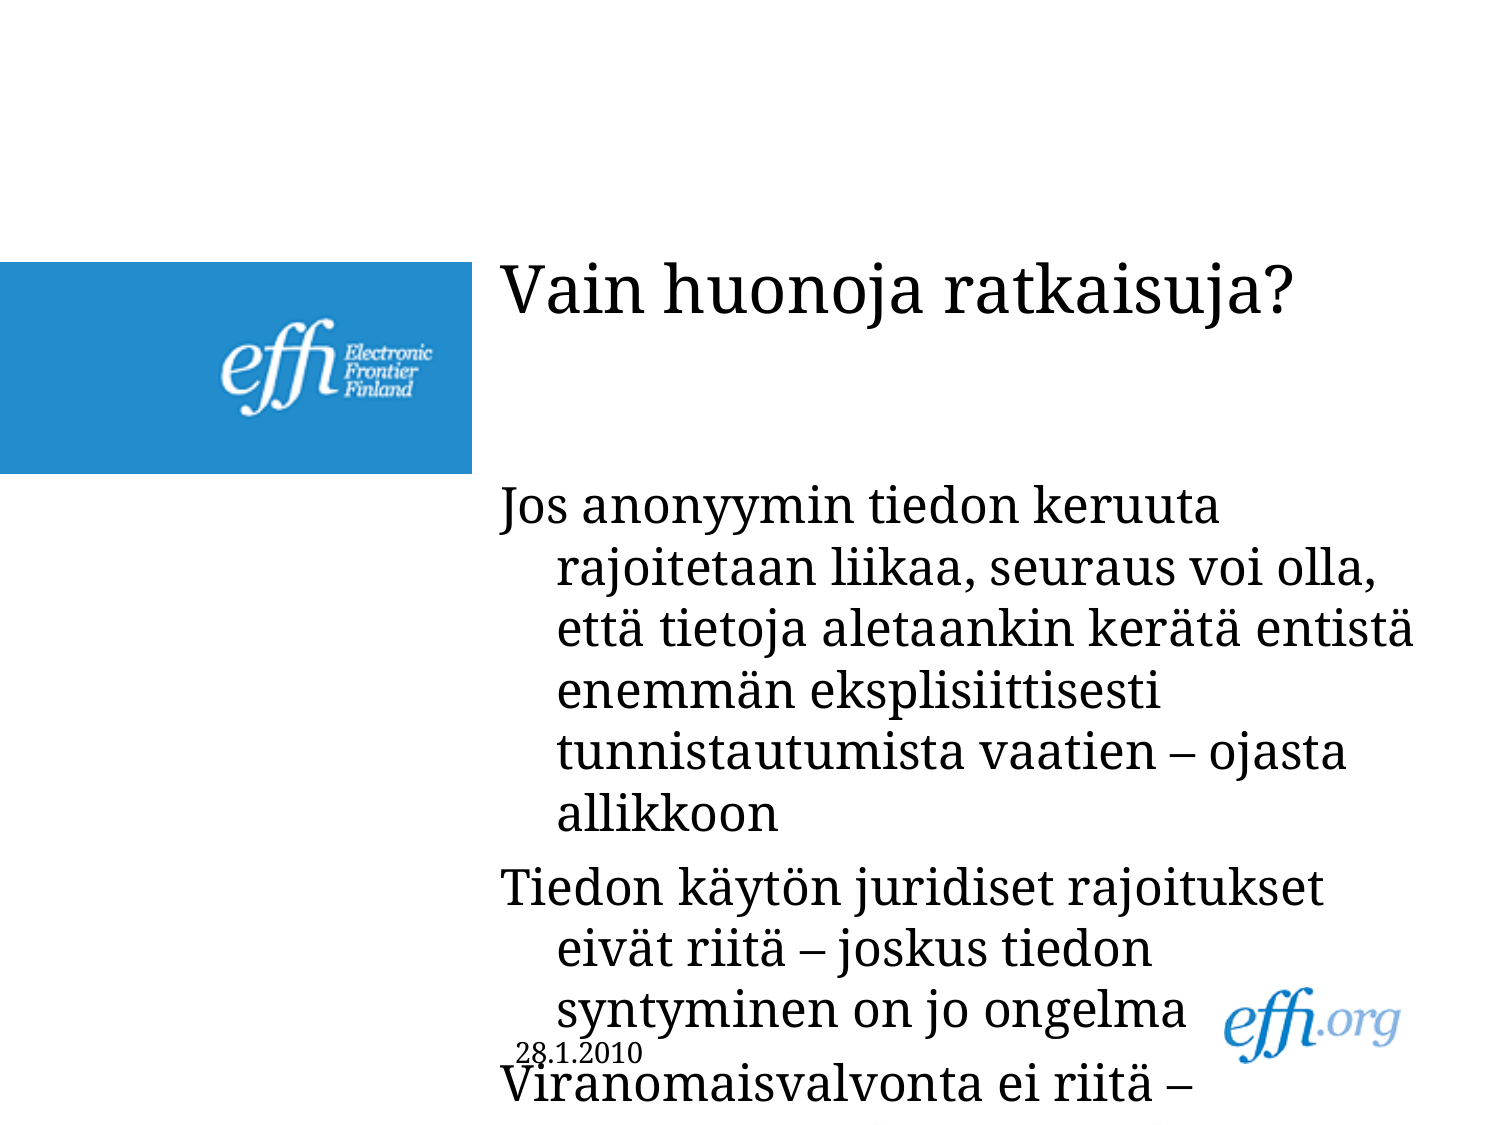

# Vain huonoja ratkaisuja?
Jos anonyymin tiedon keruuta rajoitetaan liikaa, seuraus voi olla, että tietoja aletaankin kerätä entistä enemmän eksplisiittisesti tunnistautumista vaatien – ojasta allikkoon
Tiedon käytön juridiset rajoitukset eivät riitä – joskus tiedon syntyminen on jo ongelma
Viranomaisvalvonta ei riitä – viranomaisiakin pitää valvoa